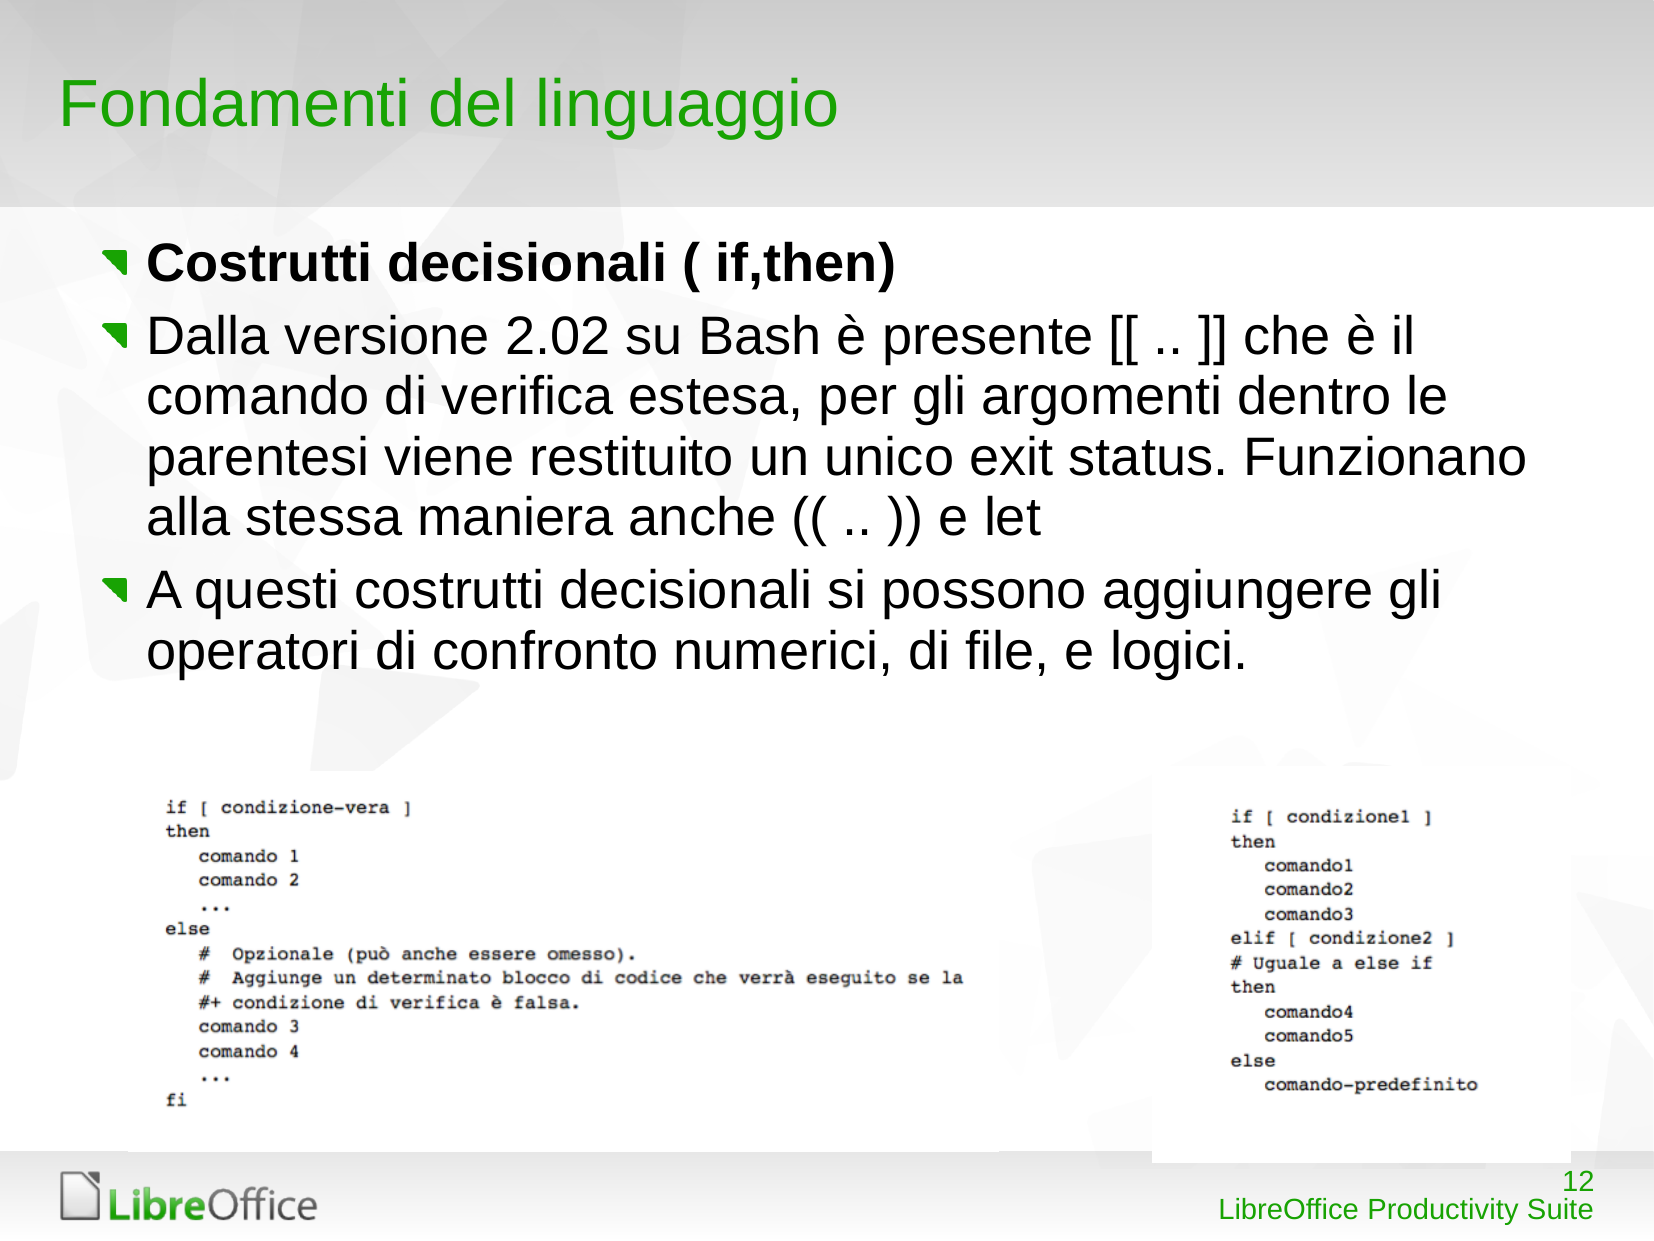

# Fondamenti del linguaggio
Costrutti decisionali ( if,then)
Dalla versione 2.02 su Bash è presente [[ .. ]] che è il comando di verifica estesa, per gli argomenti dentro le parentesi viene restituito un unico exit status. Funzionano alla stessa maniera anche (( .. )) e let
A questi costrutti decisionali si possono aggiungere gli operatori di confronto numerici, di file, e logici.
12
LibreOffice Productivity Suite